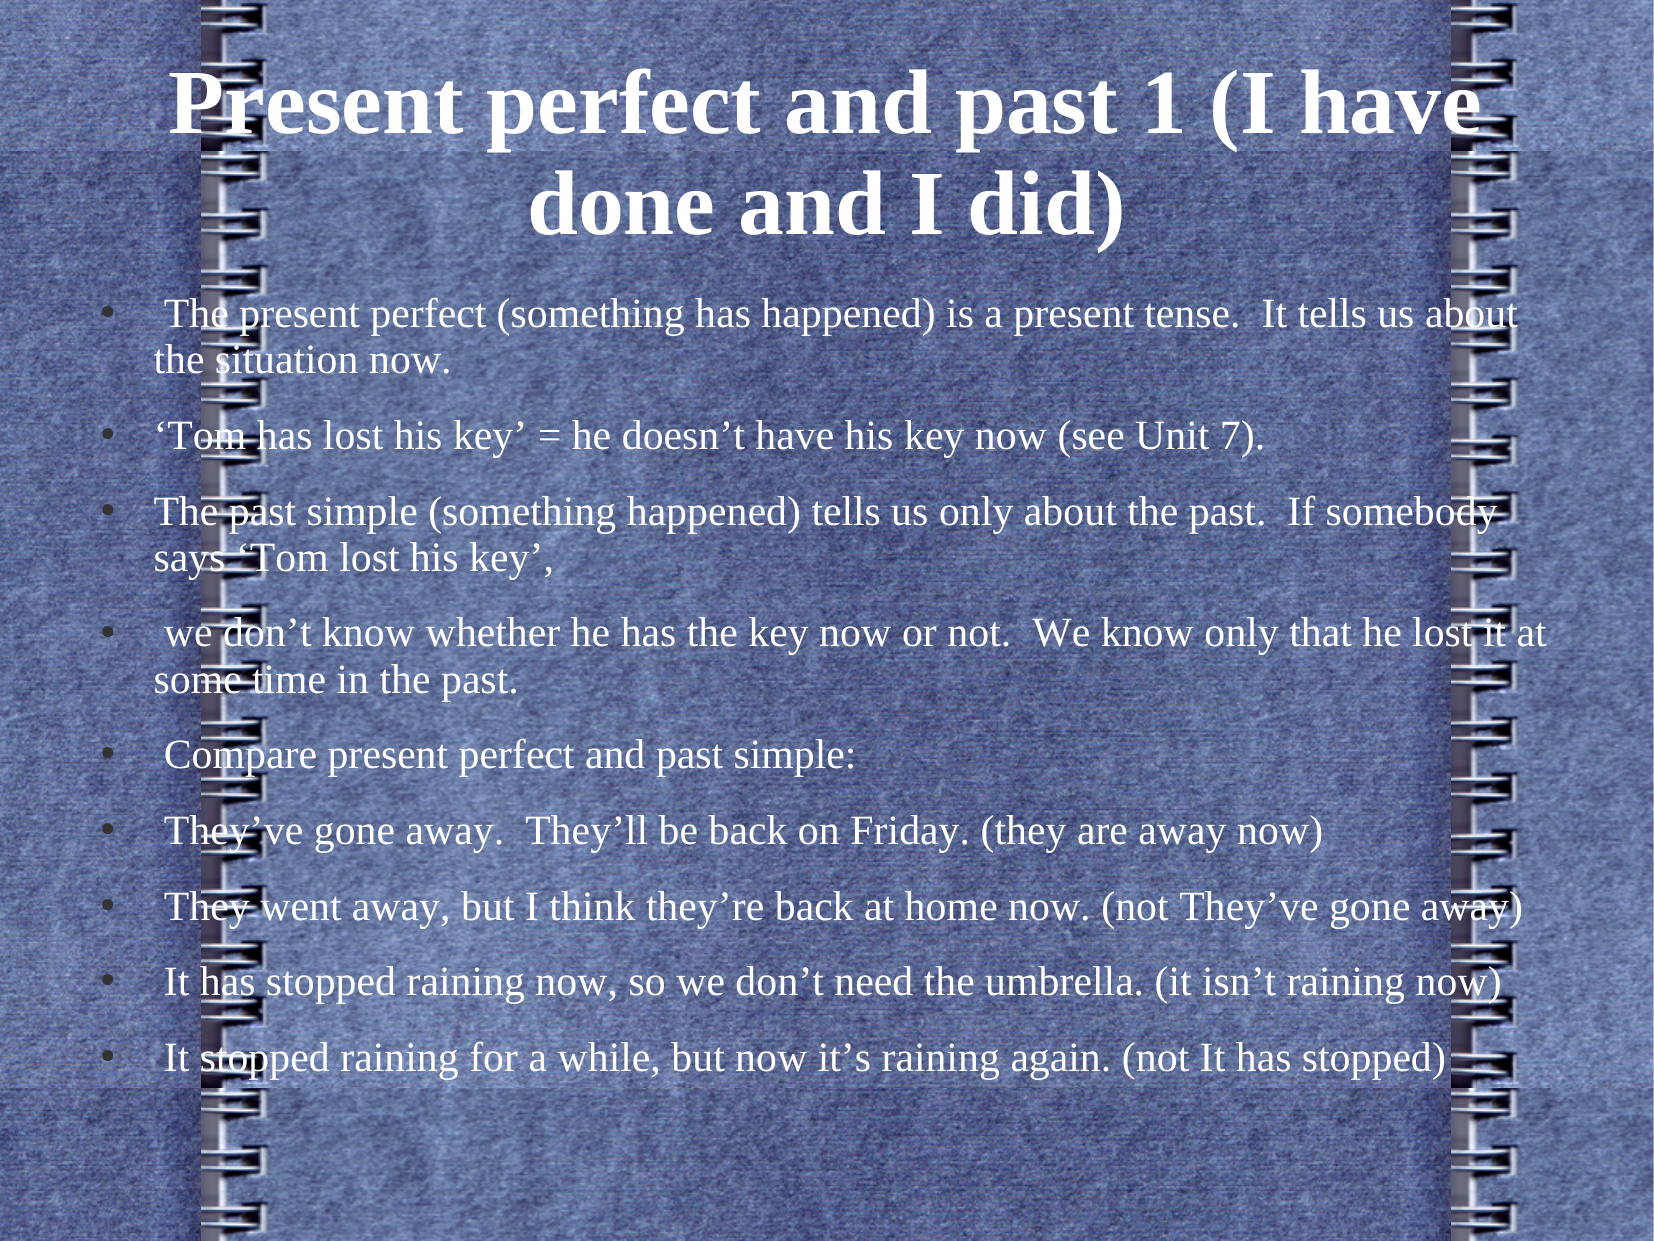

# Present perfect and past 1 (I have done and I did)
 The present perfect (something has happened) is a present tense. It tells us about the situation now.
‘Tom has lost his key’ = he doesn’t have his key now (see Unit 7).
The past simple (something happened) tells us only about the past. If somebody says ‘Tom lost his key’,
 we don’t know whether he has the key now or not. We know only that he lost it at some time in the past.
 Compare present perfect and past simple:
 They’ve gone away. They’ll be back on Friday. (they are away now)
 They went away, but I think they’re back at home now. (not They’ve gone away)
 It has stopped raining now, so we don’t need the umbrella. (it isn’t raining now)
 It stopped raining for a while, but now it’s raining again. (not It has stopped)